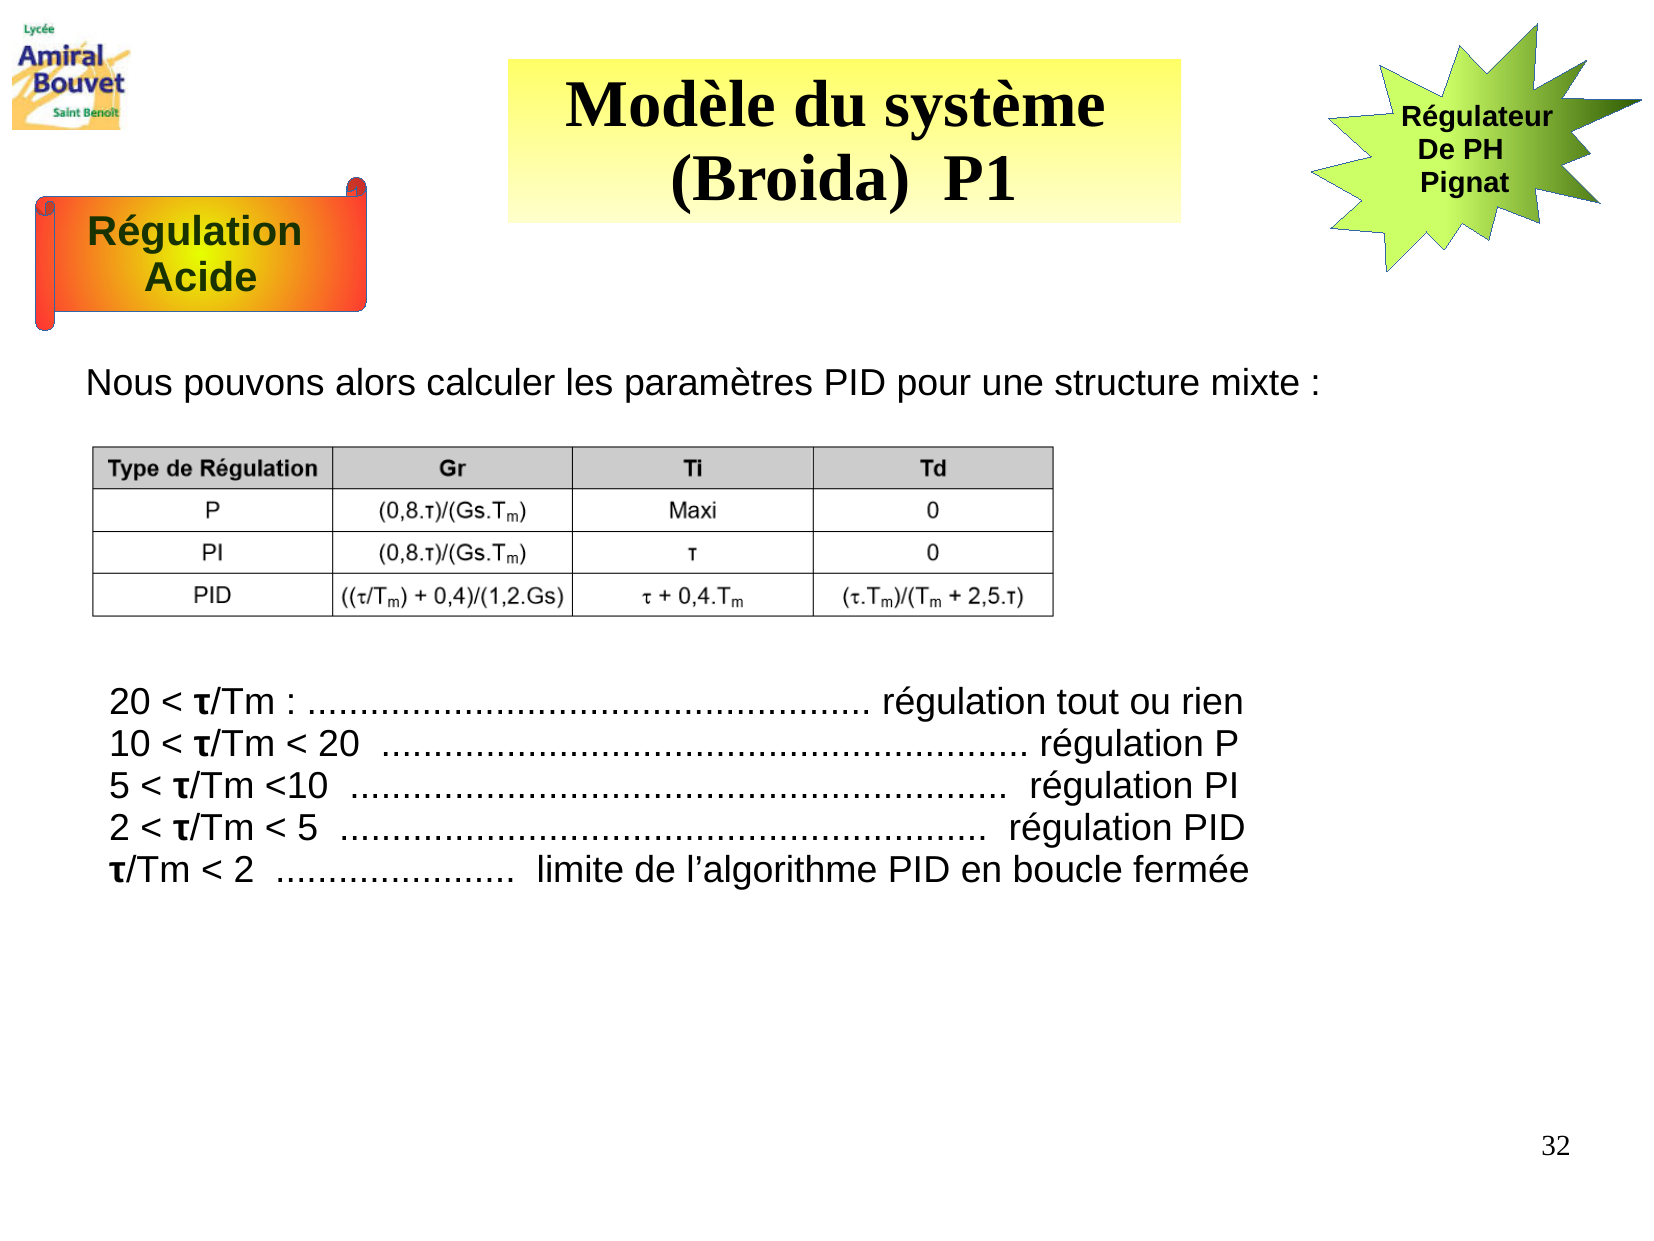

Régulateur
De PH
 Pignat
Modèle du système (Broida) P1
Régulation
Acide
Nous pouvons alors calculer les paramètres PID pour une structure mixte :
20 < τ/Tm : ...................................................... régulation tout ou rien
10 < τ/Tm < 20 .............................................................. régulation P
5 < τ/Tm <10 ............................................................... régulation PI
2 < τ/Tm < 5 .............................................................. régulation PID
τ/Tm < 2 ....................... limite de l’algorithme PID en boucle fermée
32